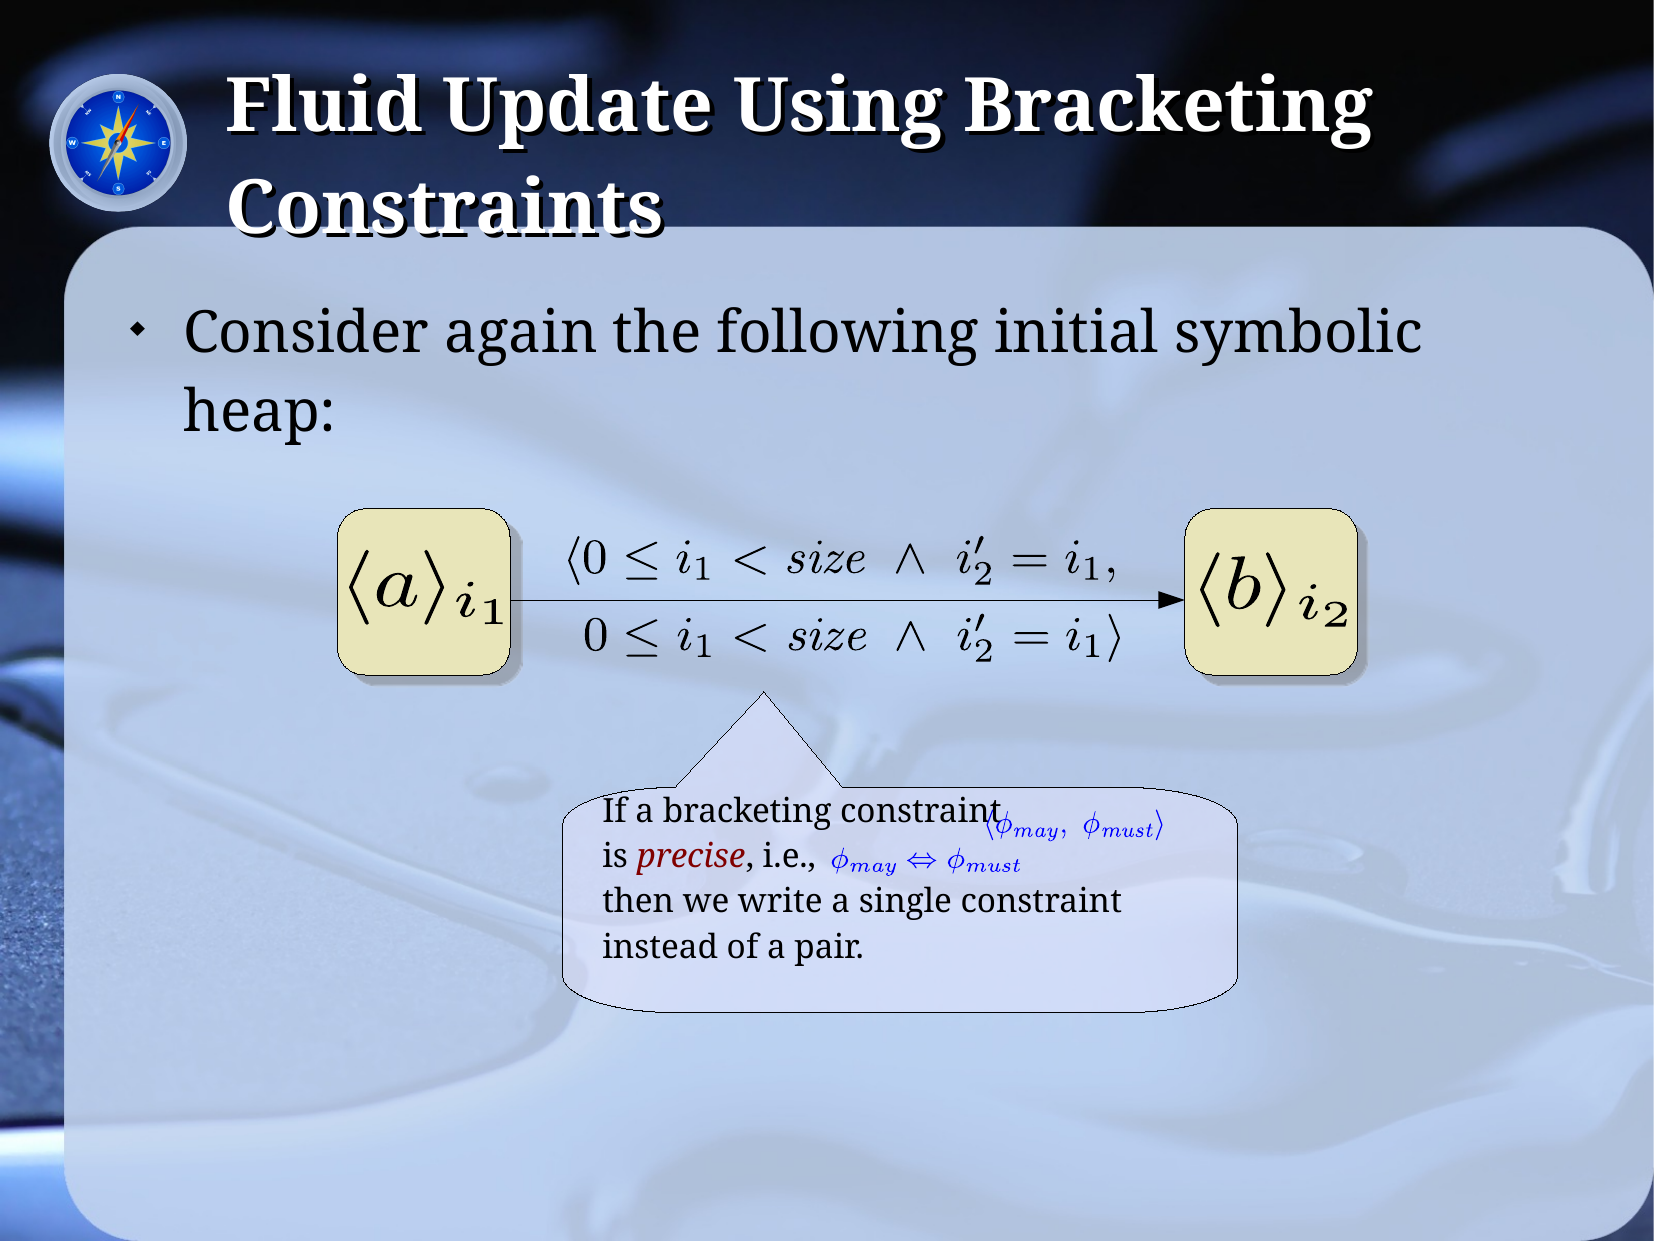

# Fluid Update Using Bracketing Constraints
Consider again the following initial symbolic heap:
If a bracketing constraint
is precise, i.e.,
then we write a single constraint
instead of a pair.